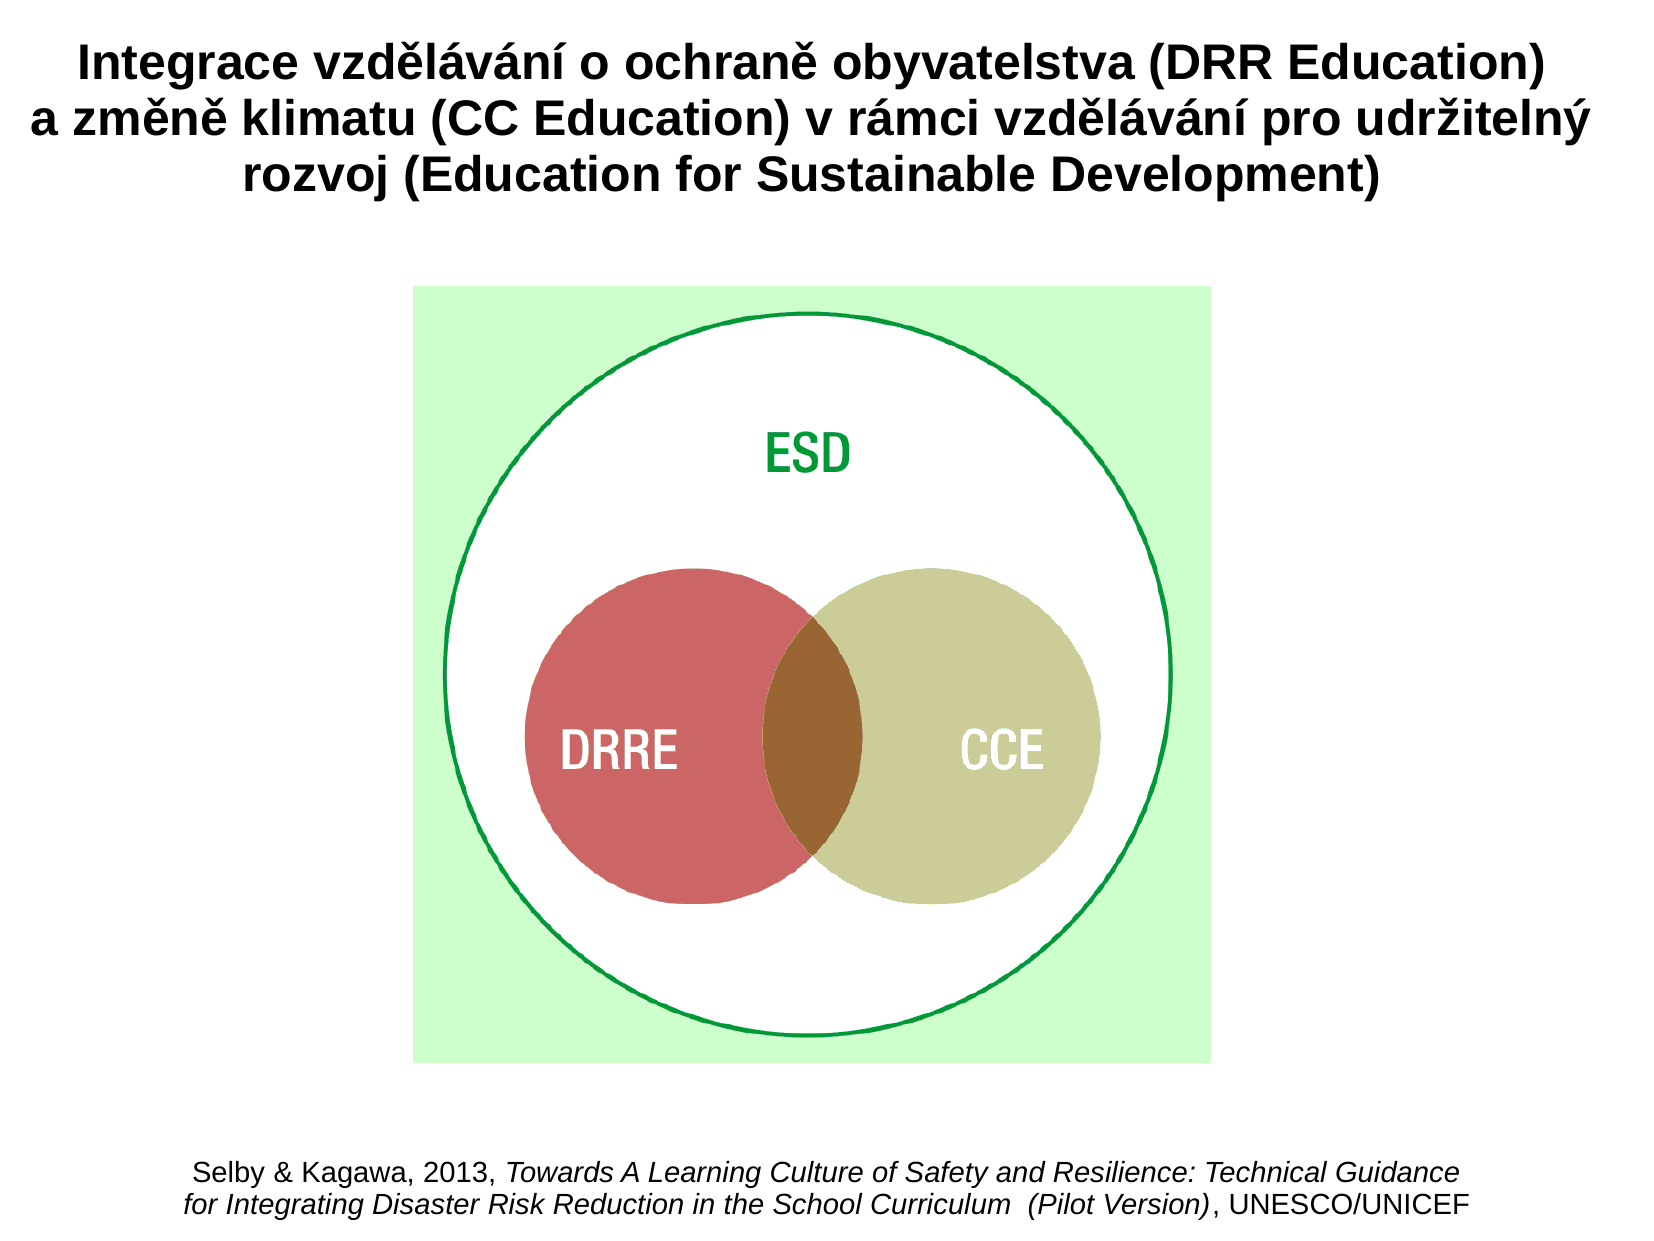

Integrace vzdělávání o ochraně obyvatelstva (DRR Education)
a změně klimatu (CC Education) v rámci vzdělávání pro udržitelný rozvoj (Education for Sustainable Development)
Selby & Kagawa, 2013, Towards A Learning Culture of Safety and Resilience: Technical Guidance
for Integrating Disaster Risk Reduction in the School Curriculum (Pilot Version), UNESCO/UNICEF